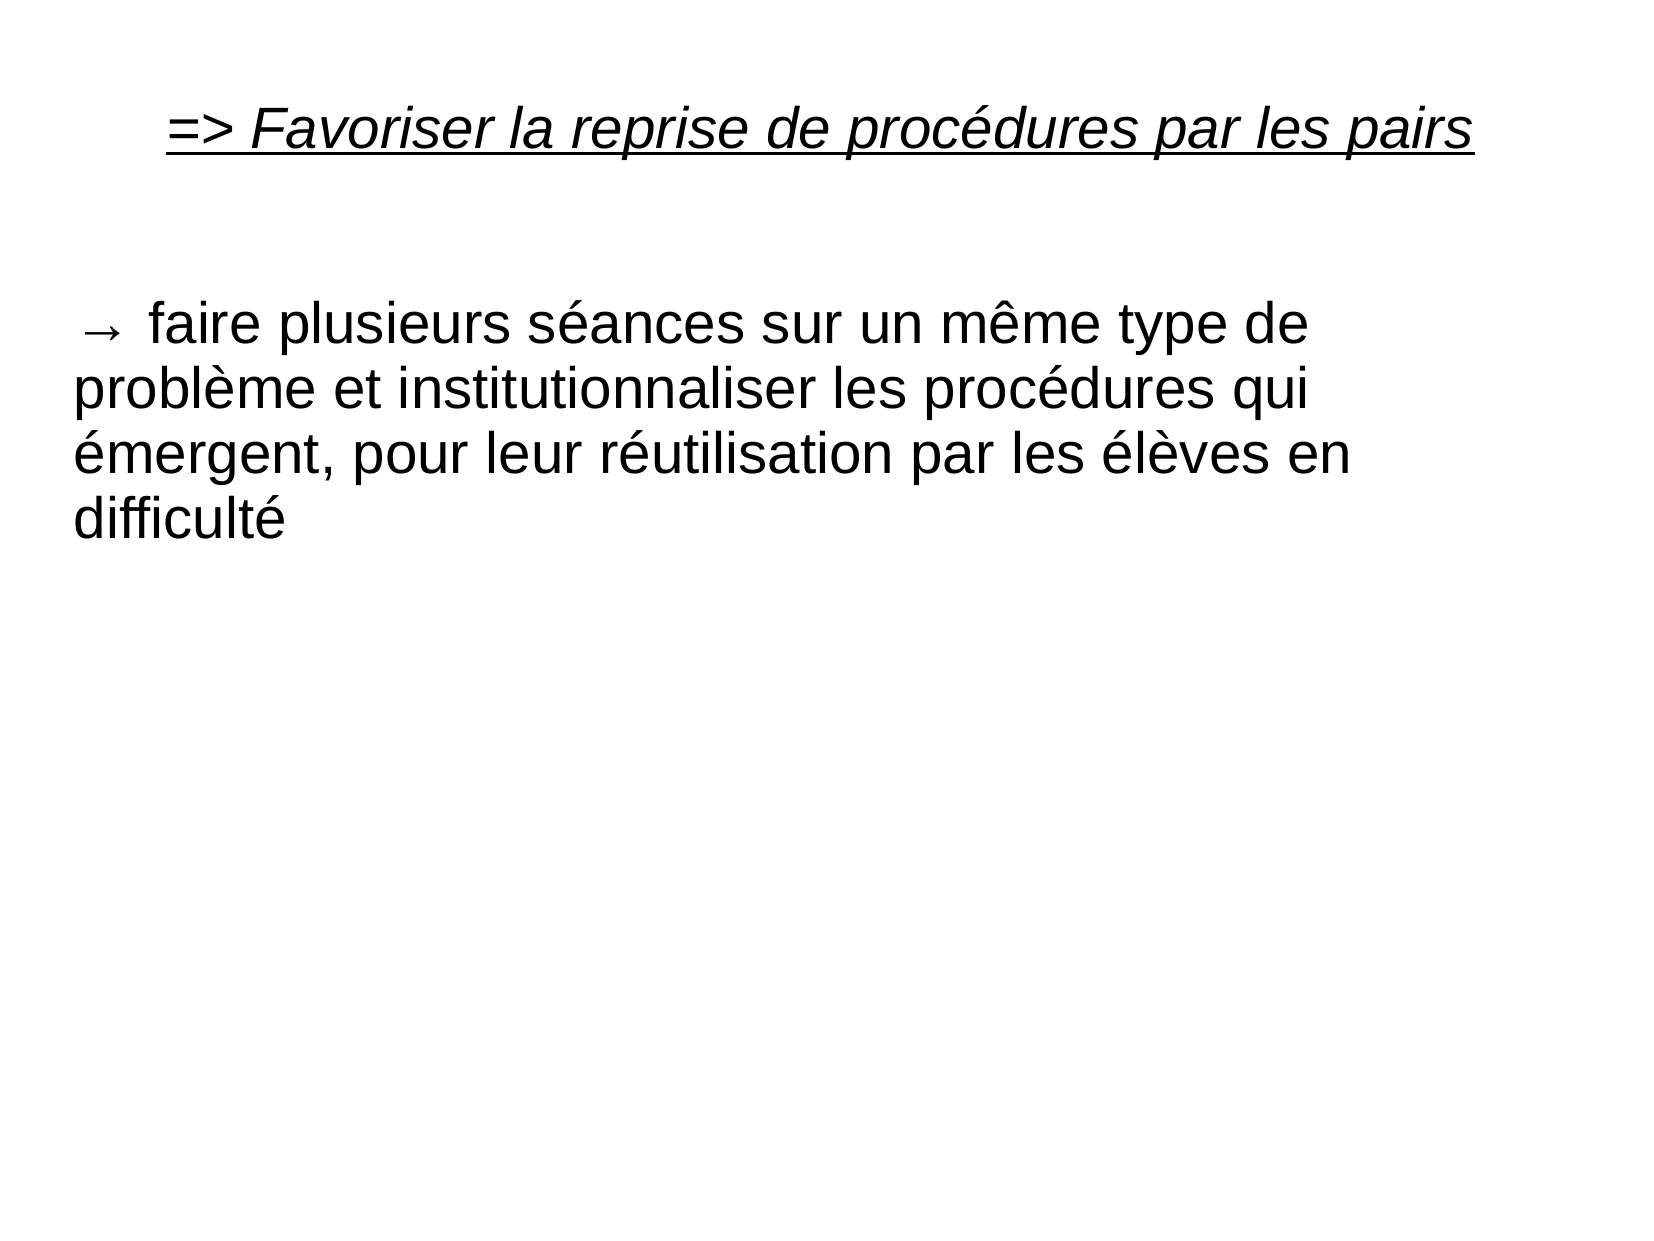

=> Favoriser la reprise de procédures par les pairs
→ faire plusieurs séances sur un même type de problème et institutionnaliser les procédures qui émergent, pour leur réutilisation par les élèves en difficulté